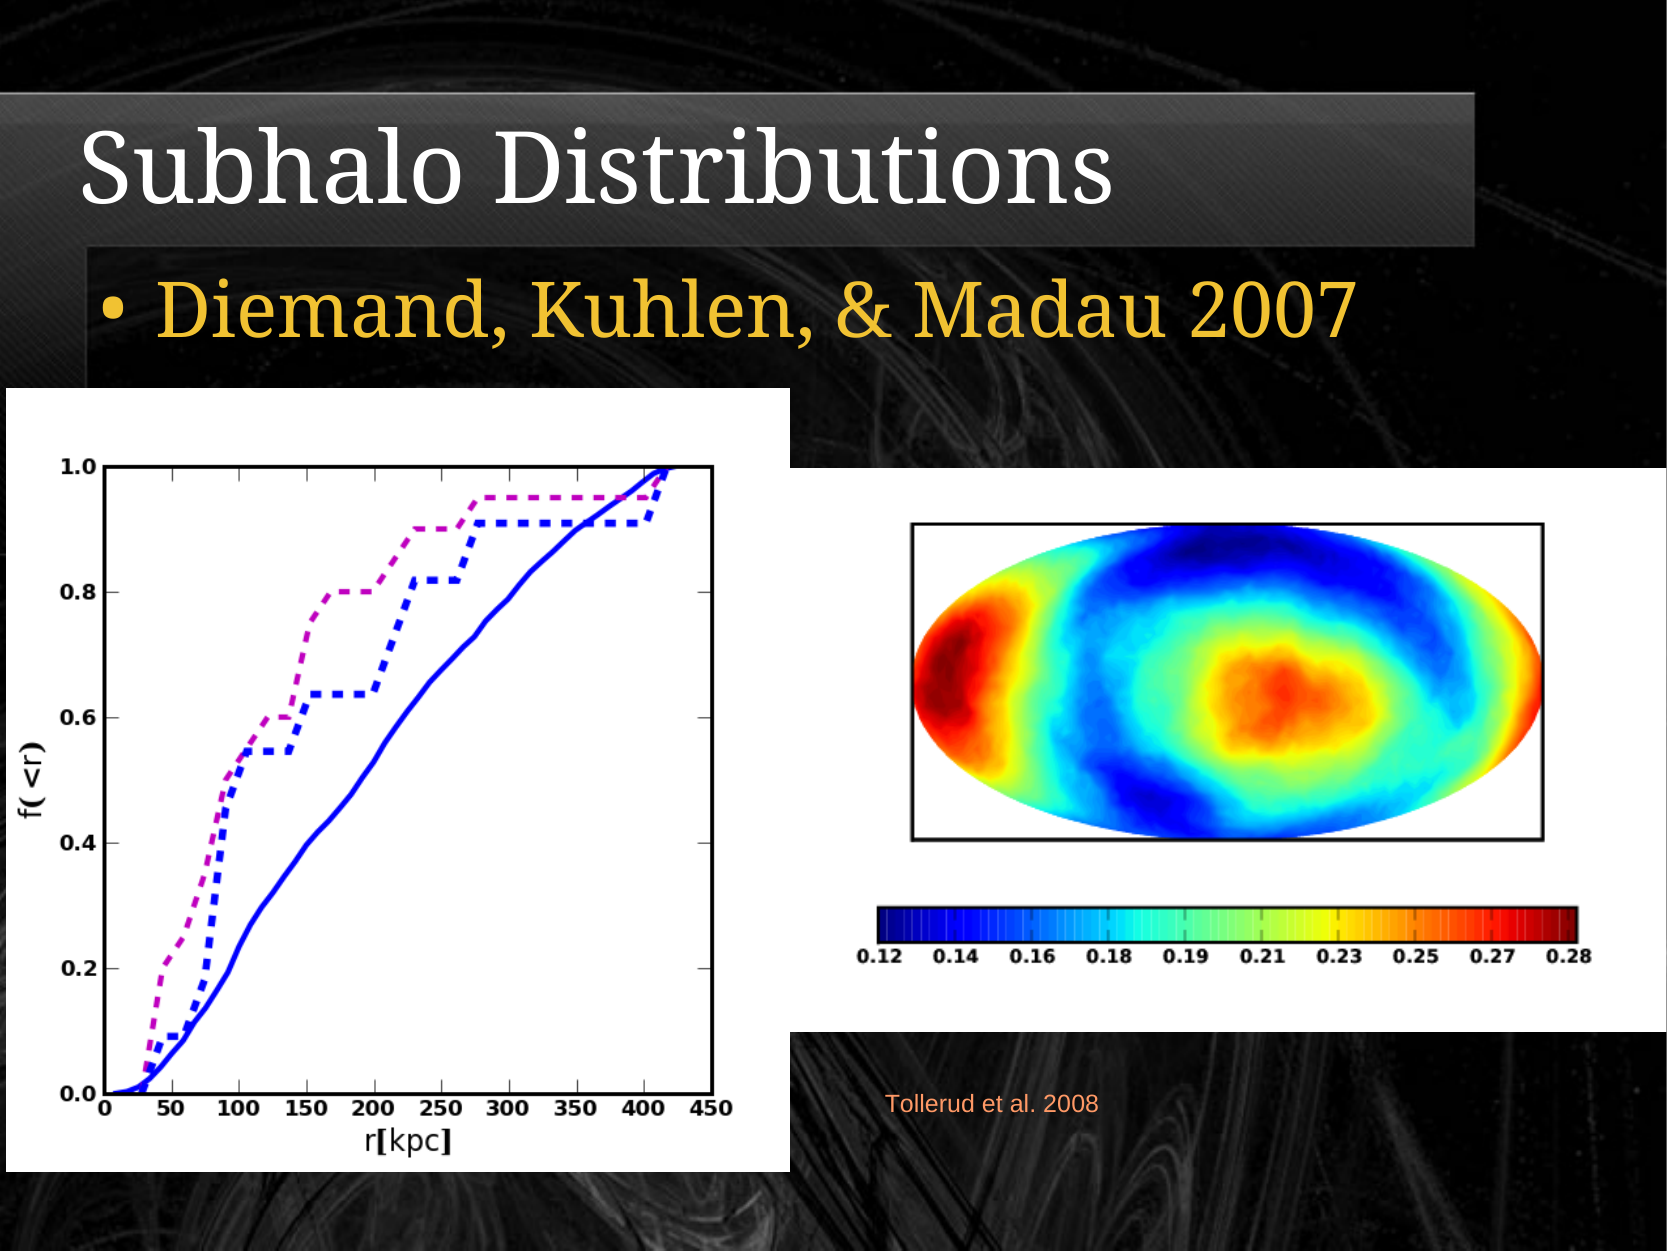

# Subhalo Distributions
Diemand, Kuhlen, & Madau 2007
Tollerud et al. 2008